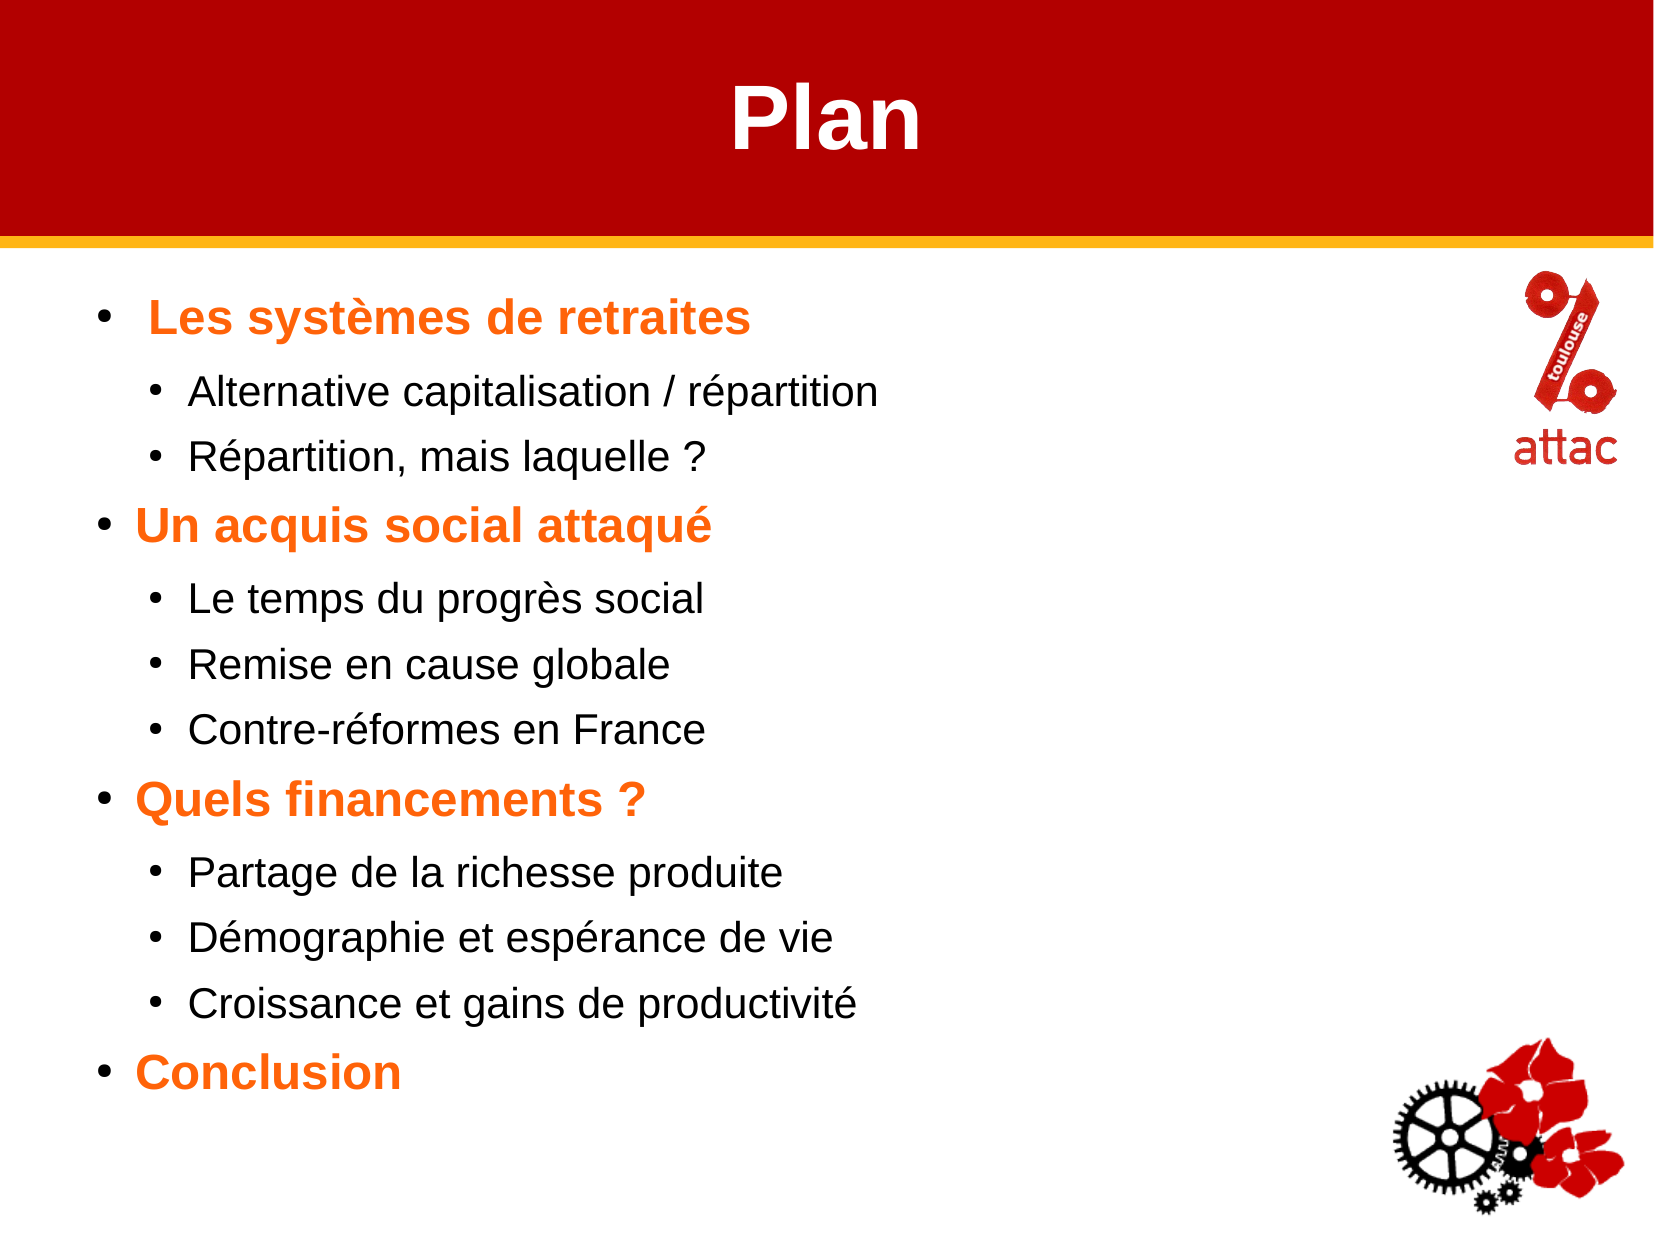

# Plan
 Les systèmes de retraites
Alternative capitalisation / répartition
Répartition, mais laquelle ?
Un acquis social attaqué
Le temps du progrès social
Remise en cause globale
Contre-réformes en France
Quels financements ?
Partage de la richesse produite
Démographie et espérance de vie
Croissance et gains de productivité
Conclusion